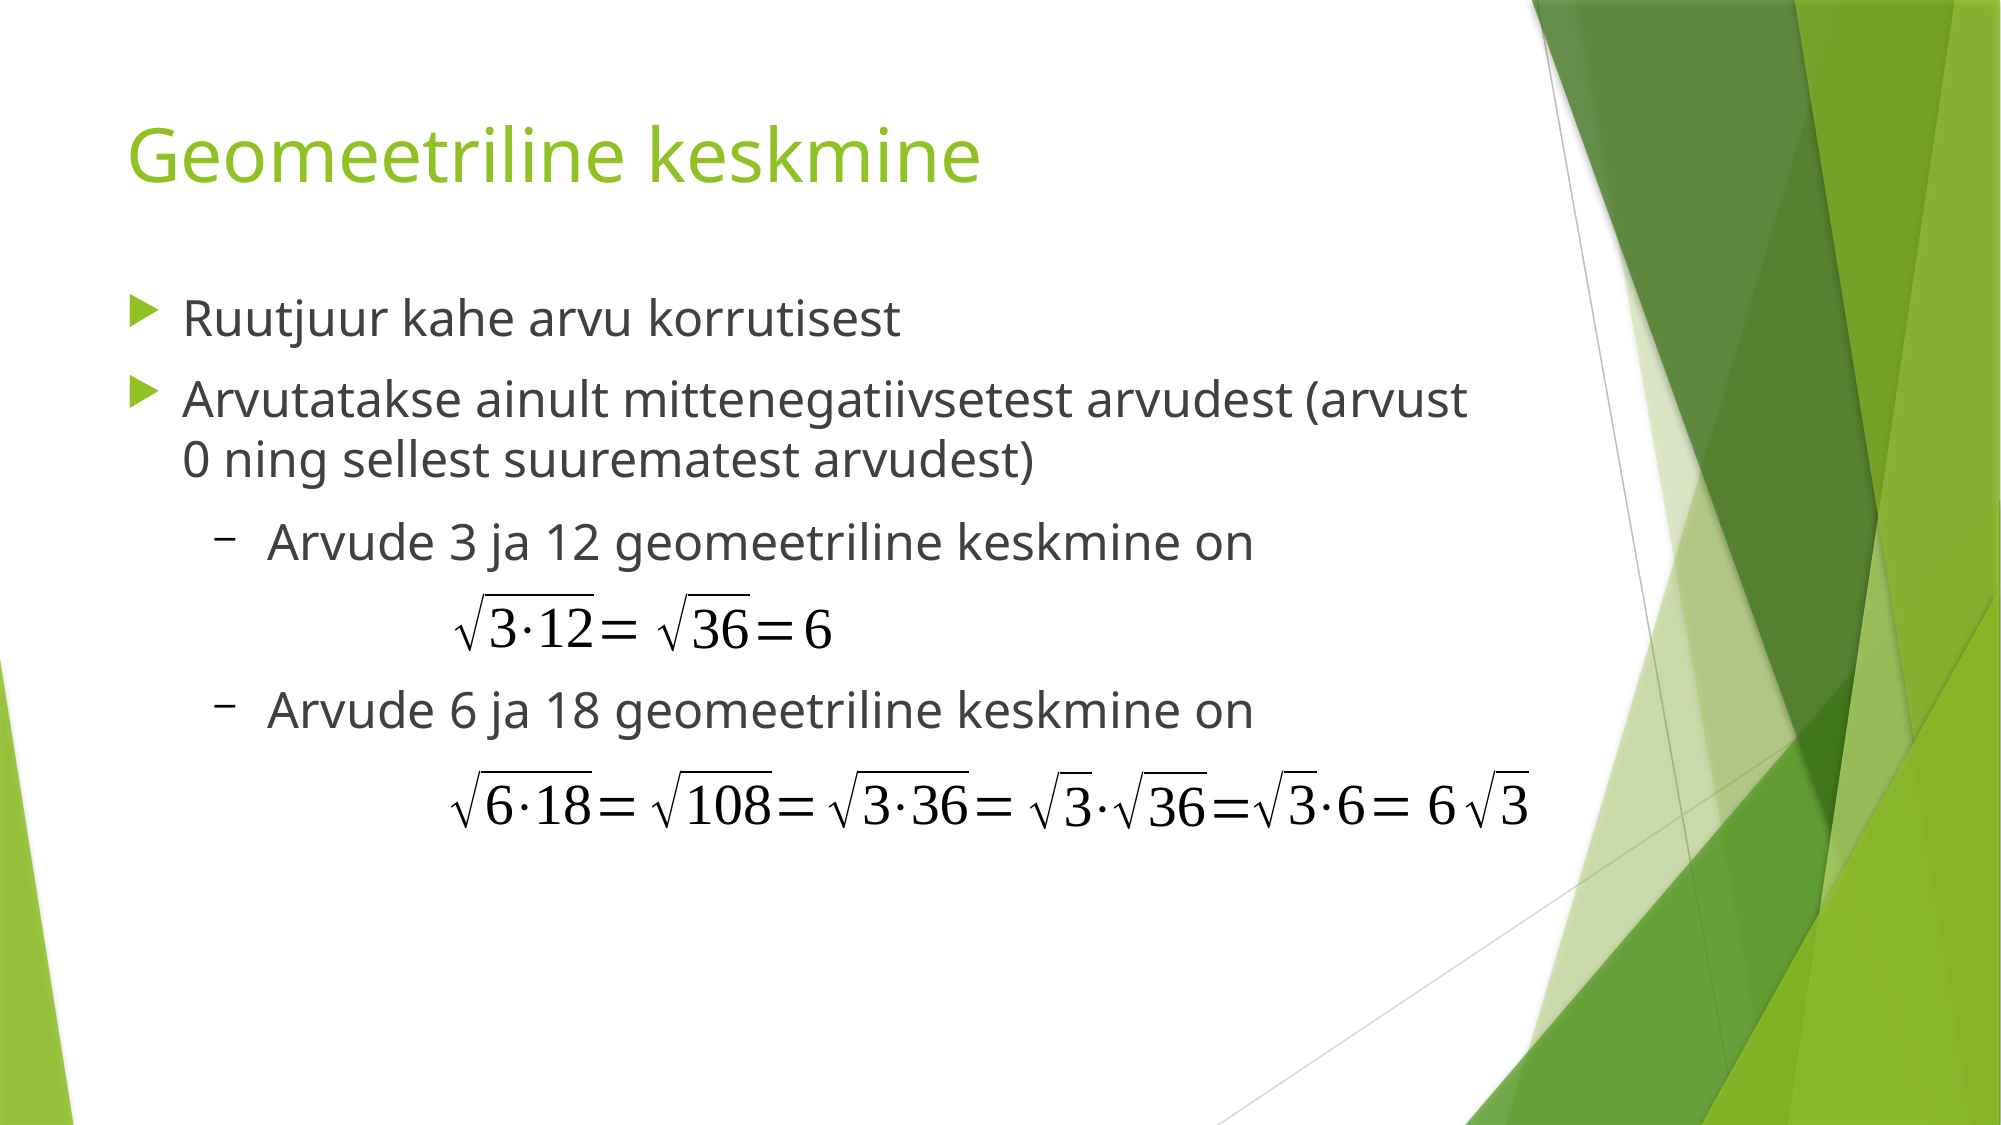

# Geomeetriline keskmine
Ruutjuur kahe arvu korrutisest
Arvutatakse ainult mittenegatiivsetest arvudest (arvust 0 ning sellest suurematest arvudest)
Arvude 3 ja 12 geomeetriline keskmine on
Arvude 6 ja 18 geomeetriline keskmine on